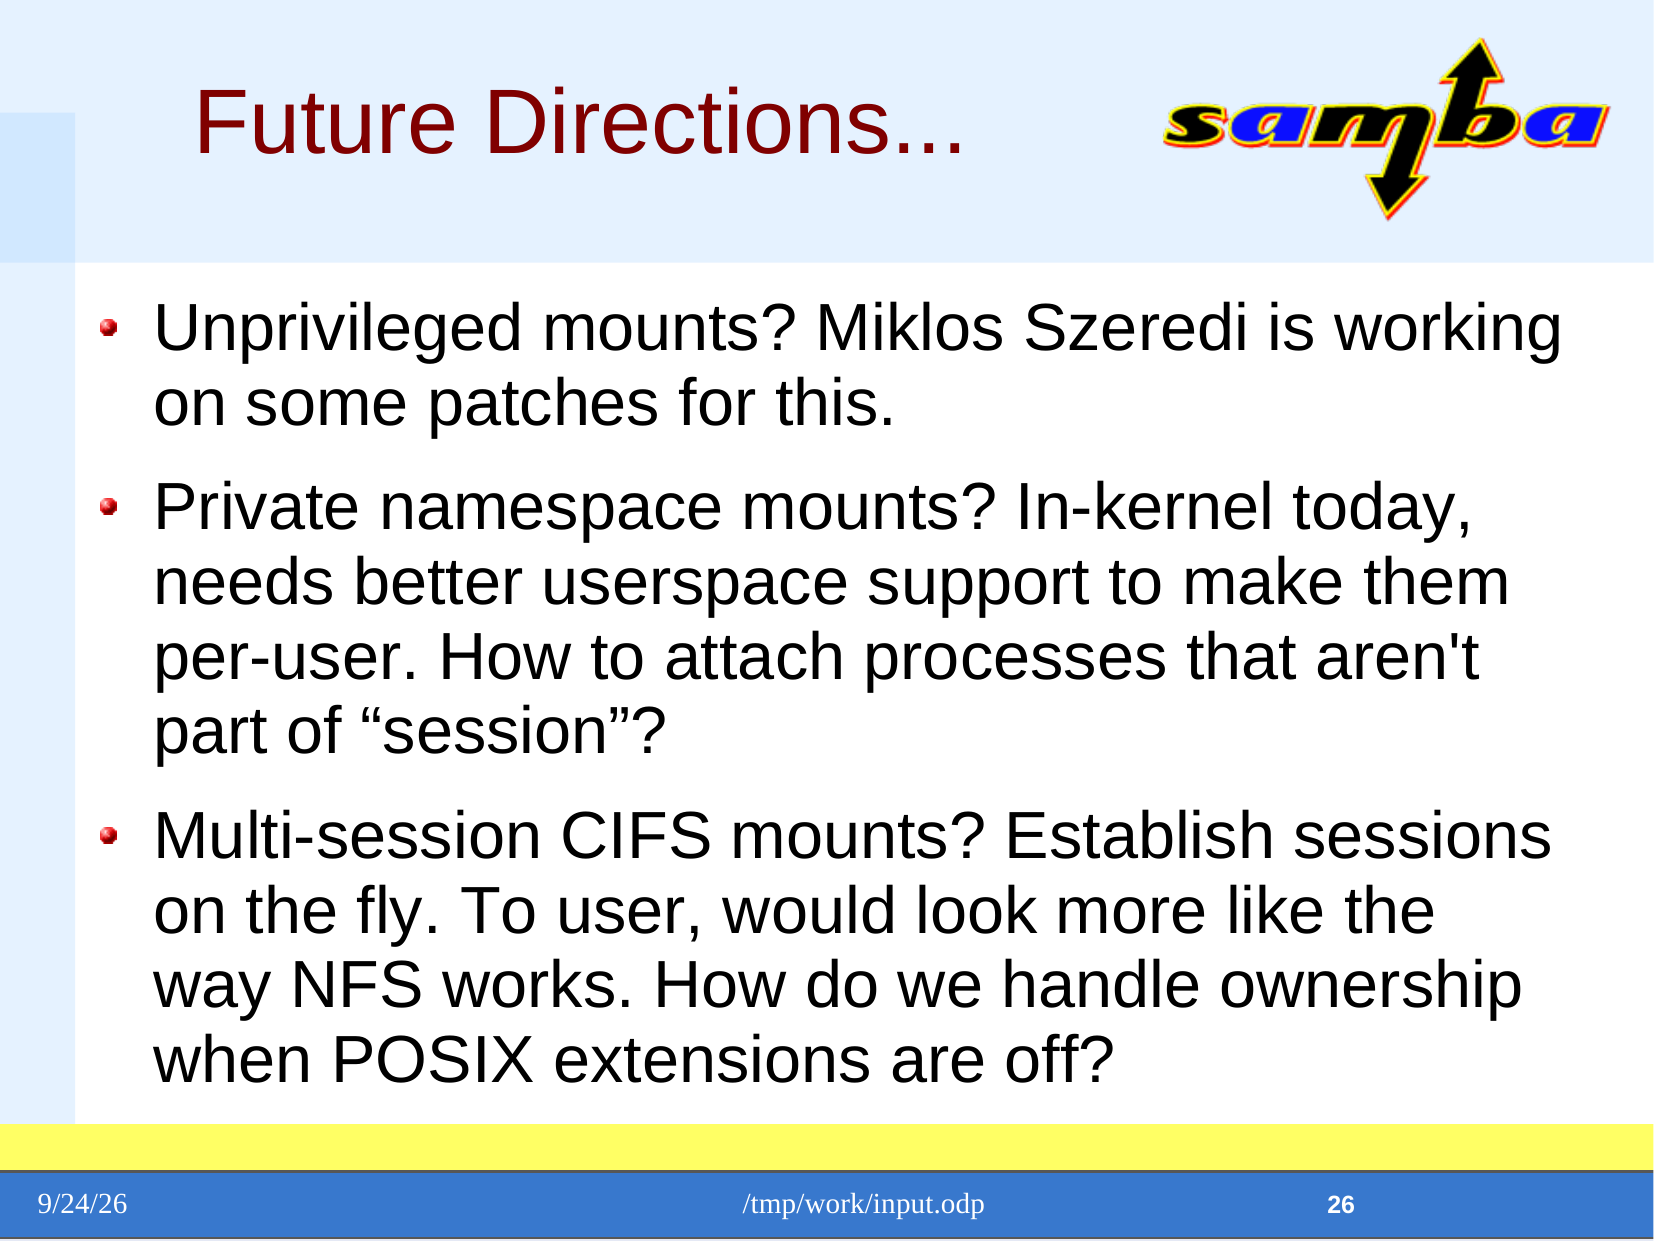

# Future Directions...
Unprivileged mounts? Miklos Szeredi is working on some patches for this.
Private namespace mounts? In-kernel today, needs better userspace support to make them per-user. How to attach processes that aren't part of “session”?
Multi-session CIFS mounts? Establish sessions on the fly. To user, would look more like the way NFS works. How do we handle ownership when POSIX extensions are off?